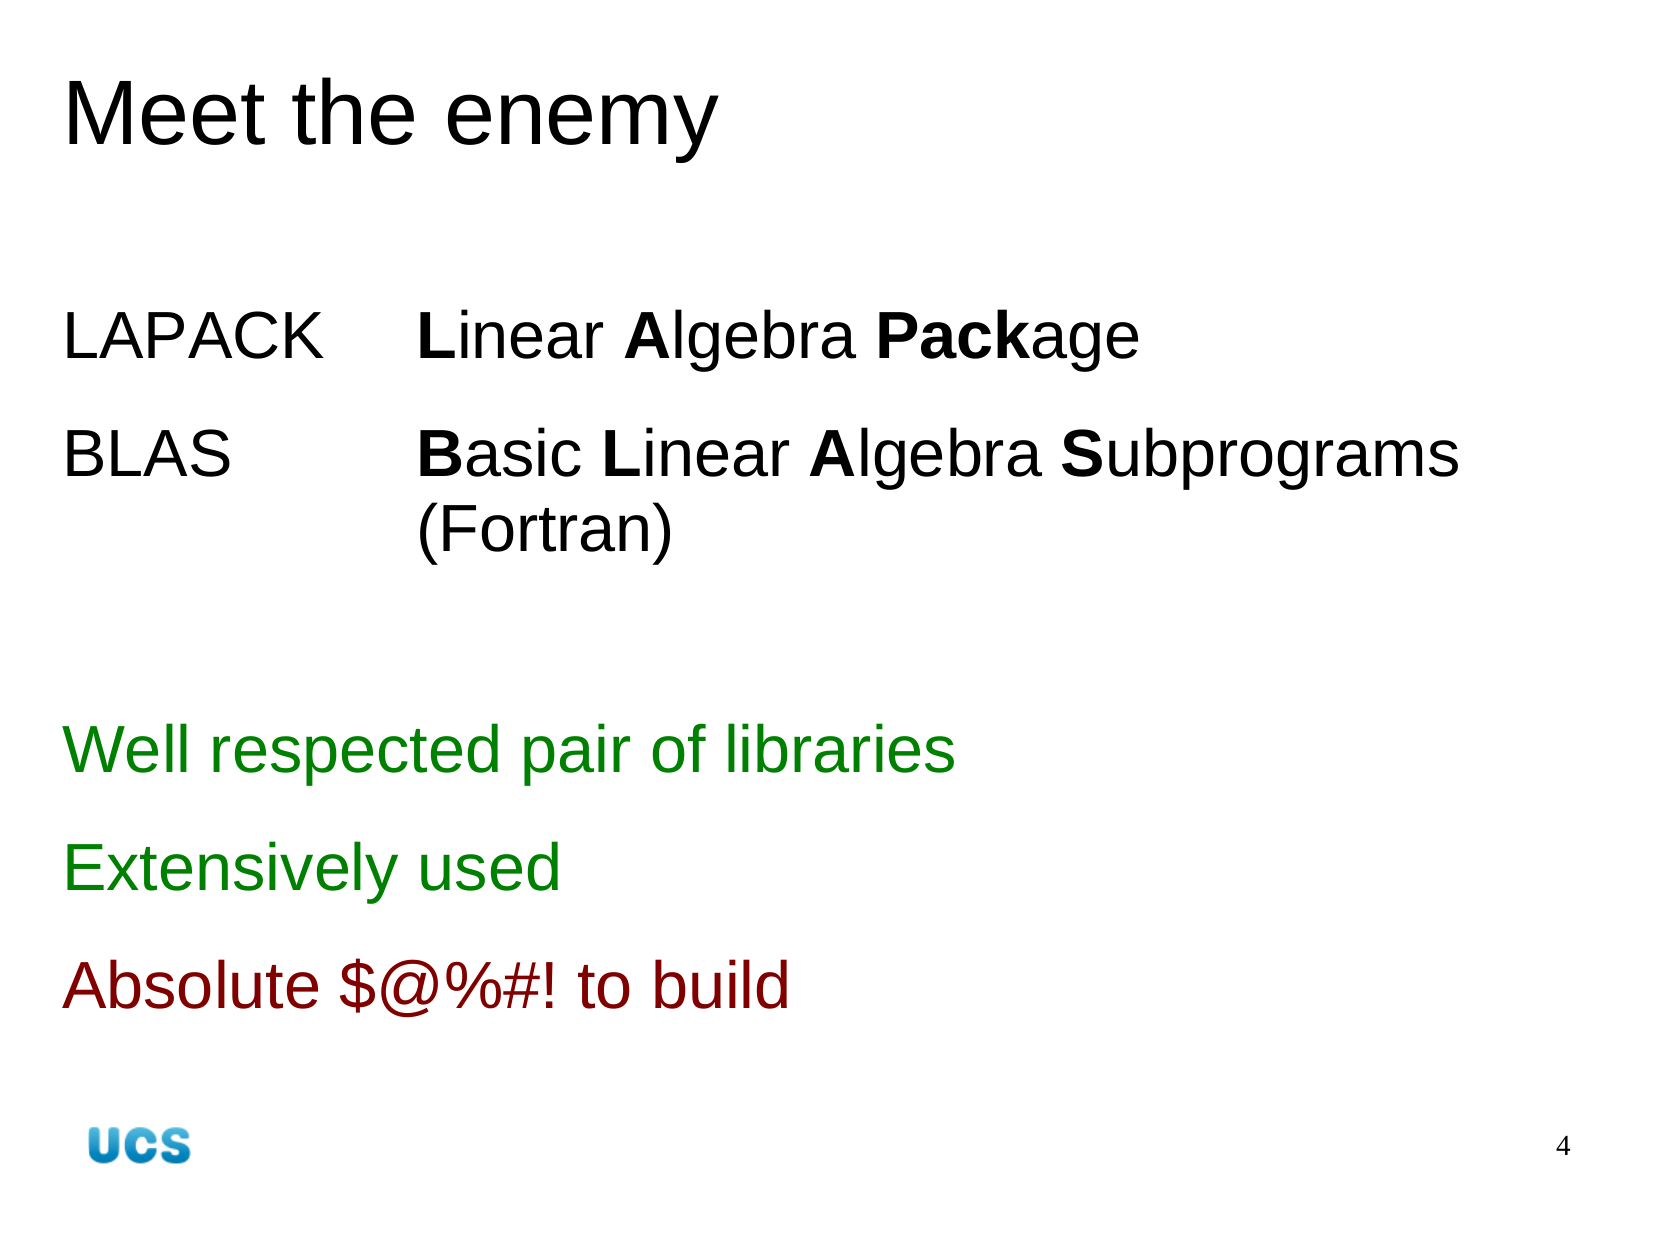

Meet the enemy
LAPACK
Linear Algebra Package
BLAS
Basic Linear Algebra Subprograms
(Fortran)
Well respected pair of libraries
Extensively used
Absolute $@%#! to build
4